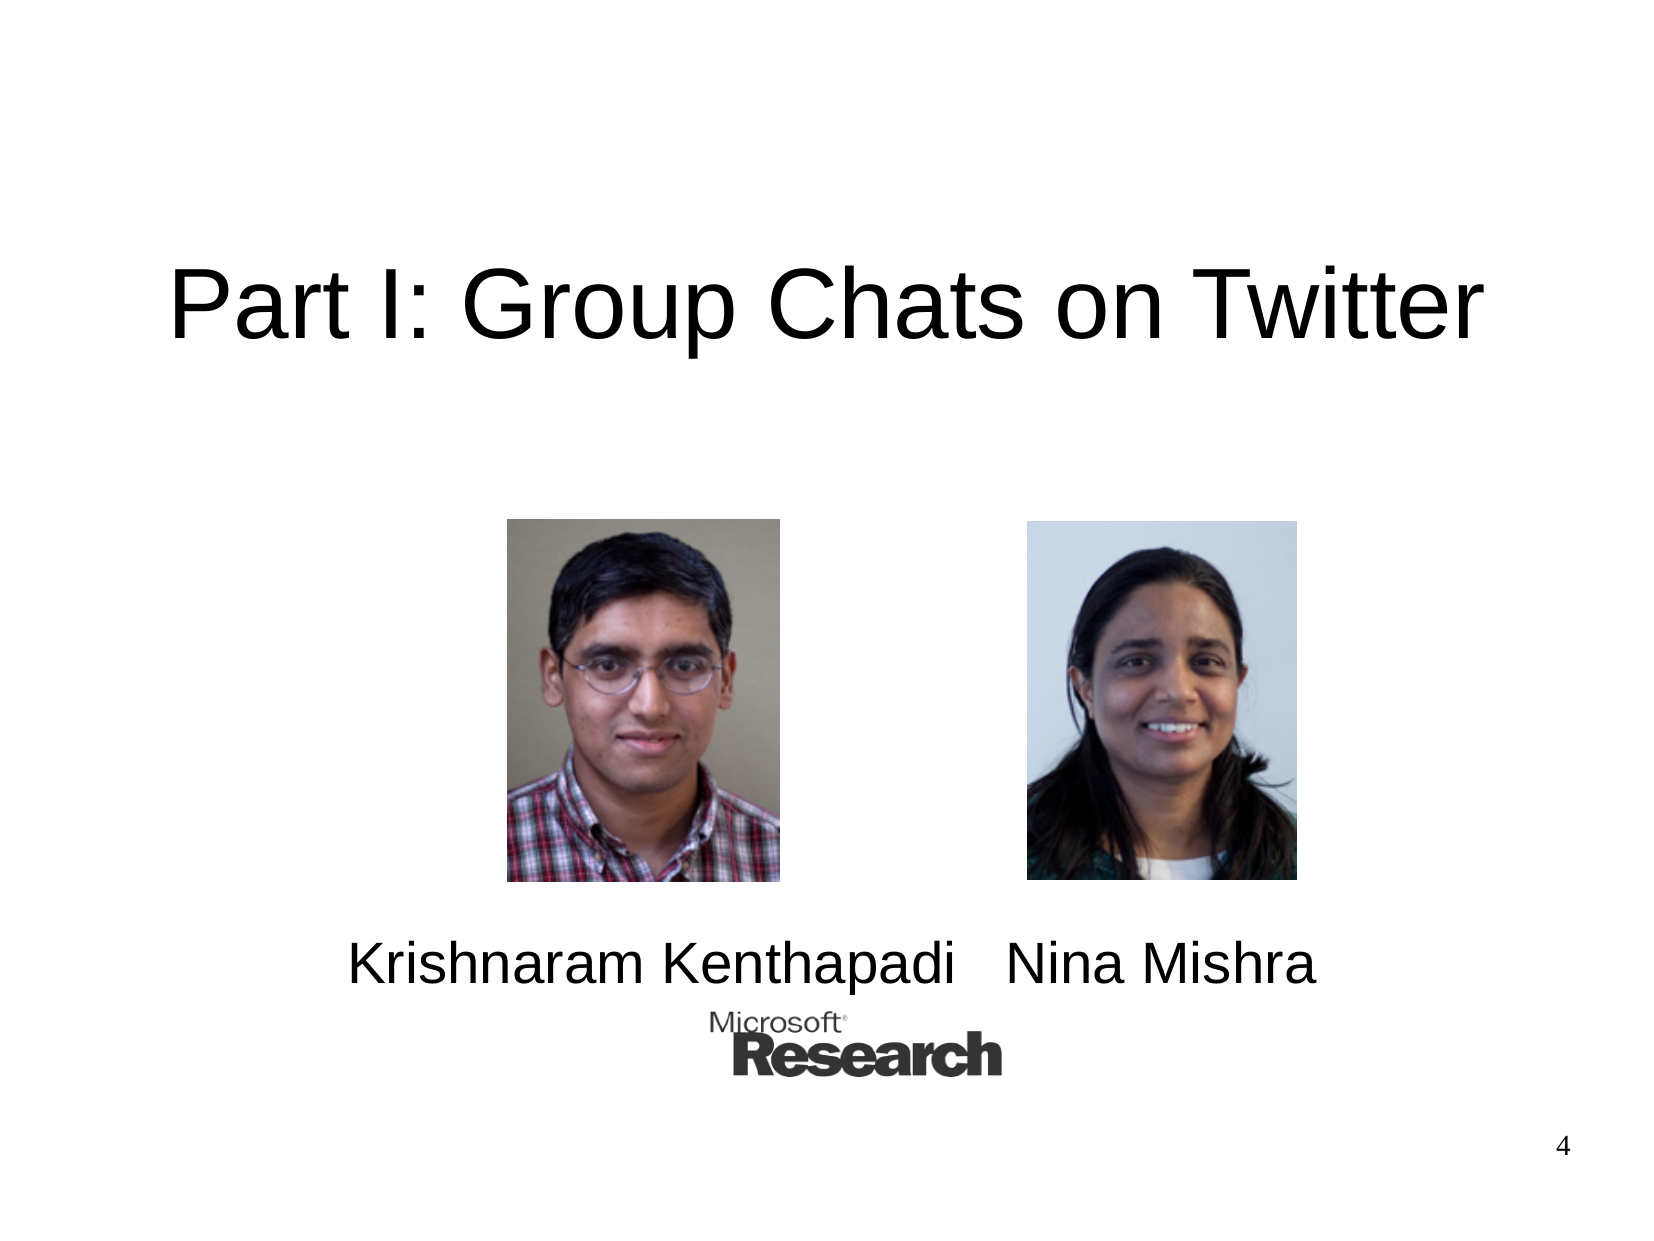

Part I: Group Chats on Twitter
# Krishnaram Kenthapadi Nina Mishra
4